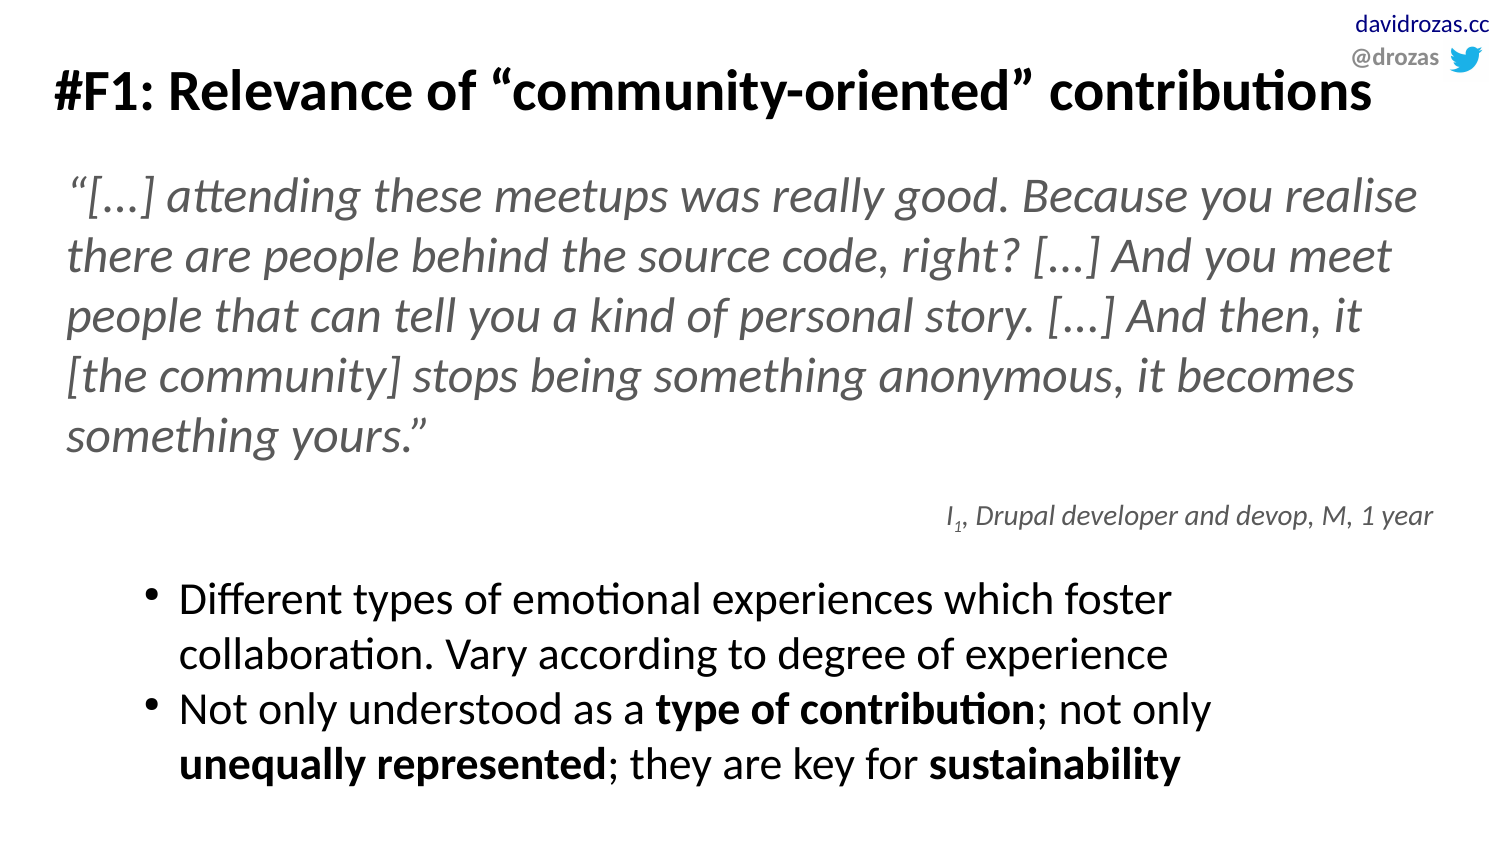

davidrozas.cc
@drozas
# #F1: Relevance of “community-oriented” contributions
“[...] attending these meetups was really good. Because you realise there are people behind the source code, right? [...] And you meet people that can tell you a kind of personal story. [...] And then, it [the community] stops being something anonymous, it becomes something yours.”
I1, Drupal developer and devop, M, 1 year
Different types of emotional experiences which foster collaboration. Vary according to degree of experience
Not only understood as a type of contribution; not only
unequally represented; they are key for sustainability